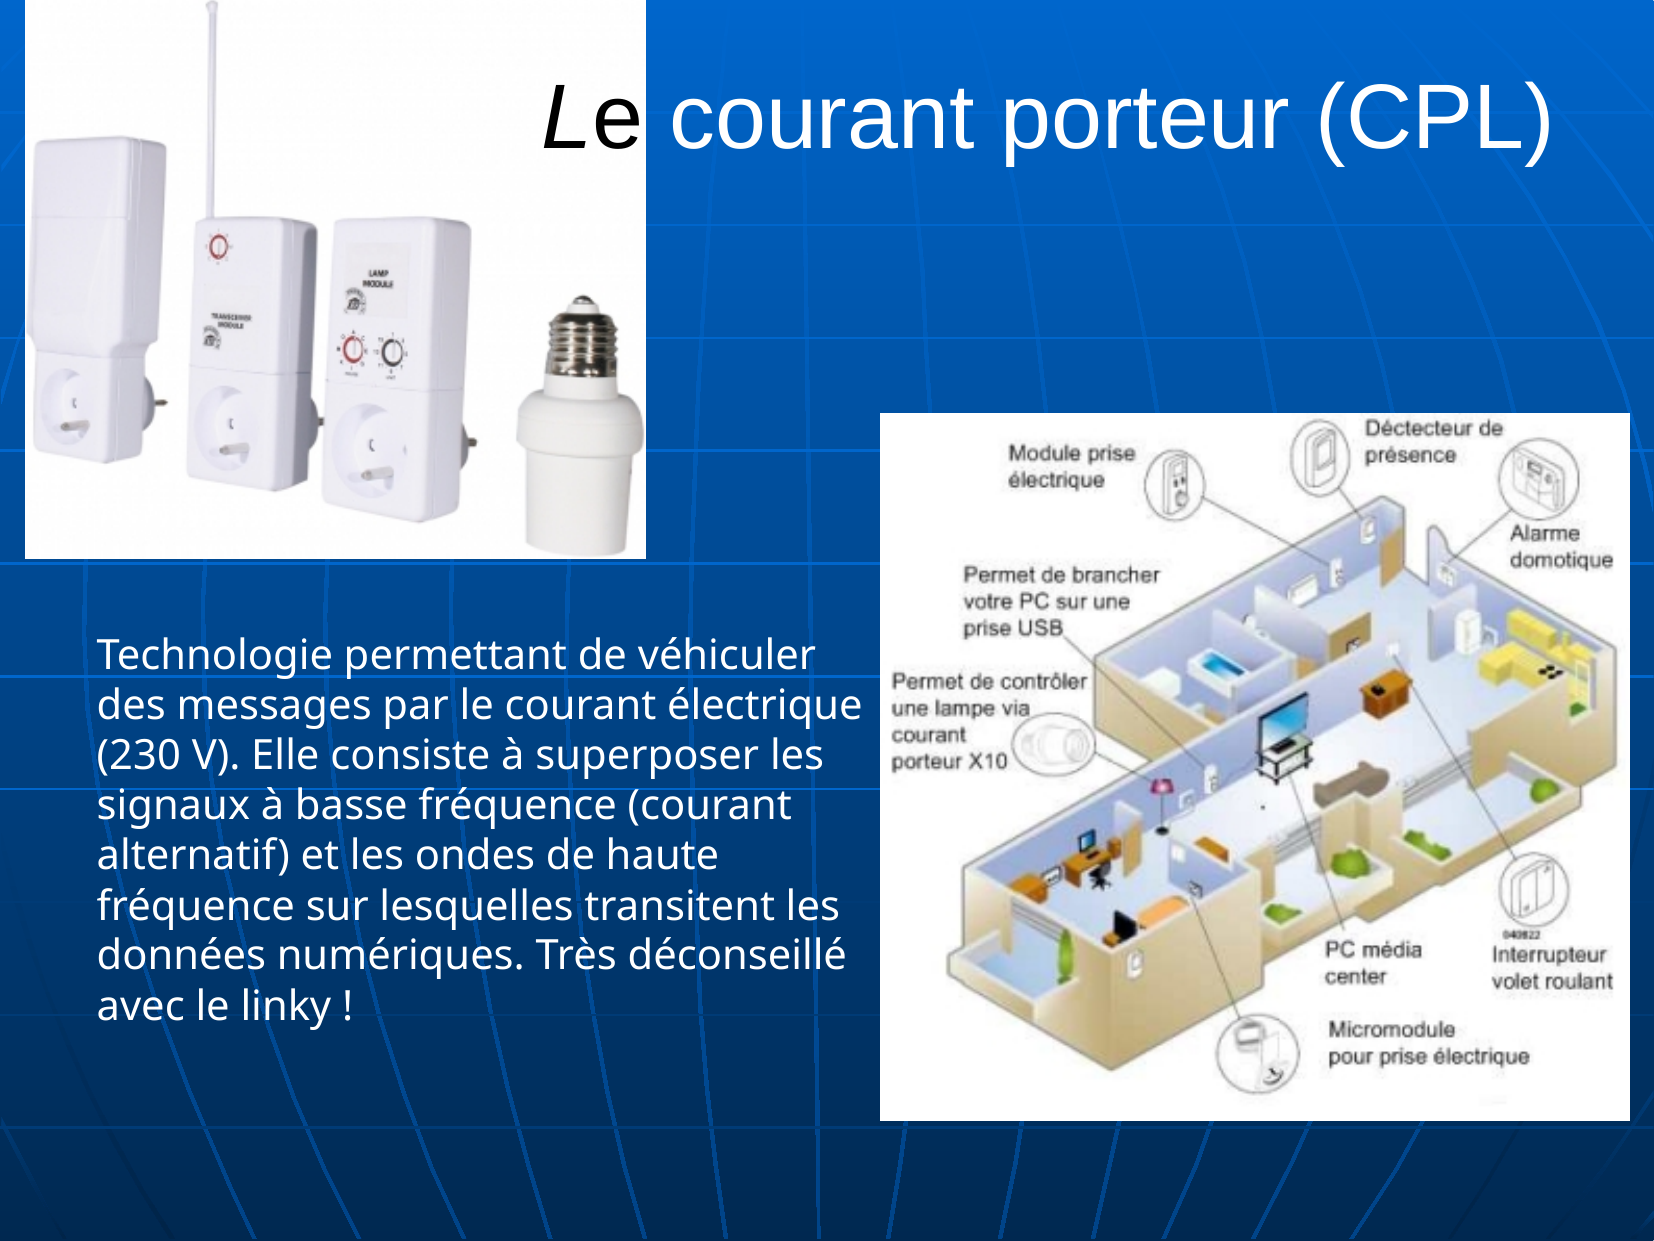

# Le courant porteur (CPL)
	Technologie permettant de véhiculer des messages par le courant électrique (230 V). Elle consiste à superposer les signaux à basse fréquence (courant alternatif) et les ondes de haute fréquence sur lesquelles transitent les données numériques. Très déconseillé avec le linky !